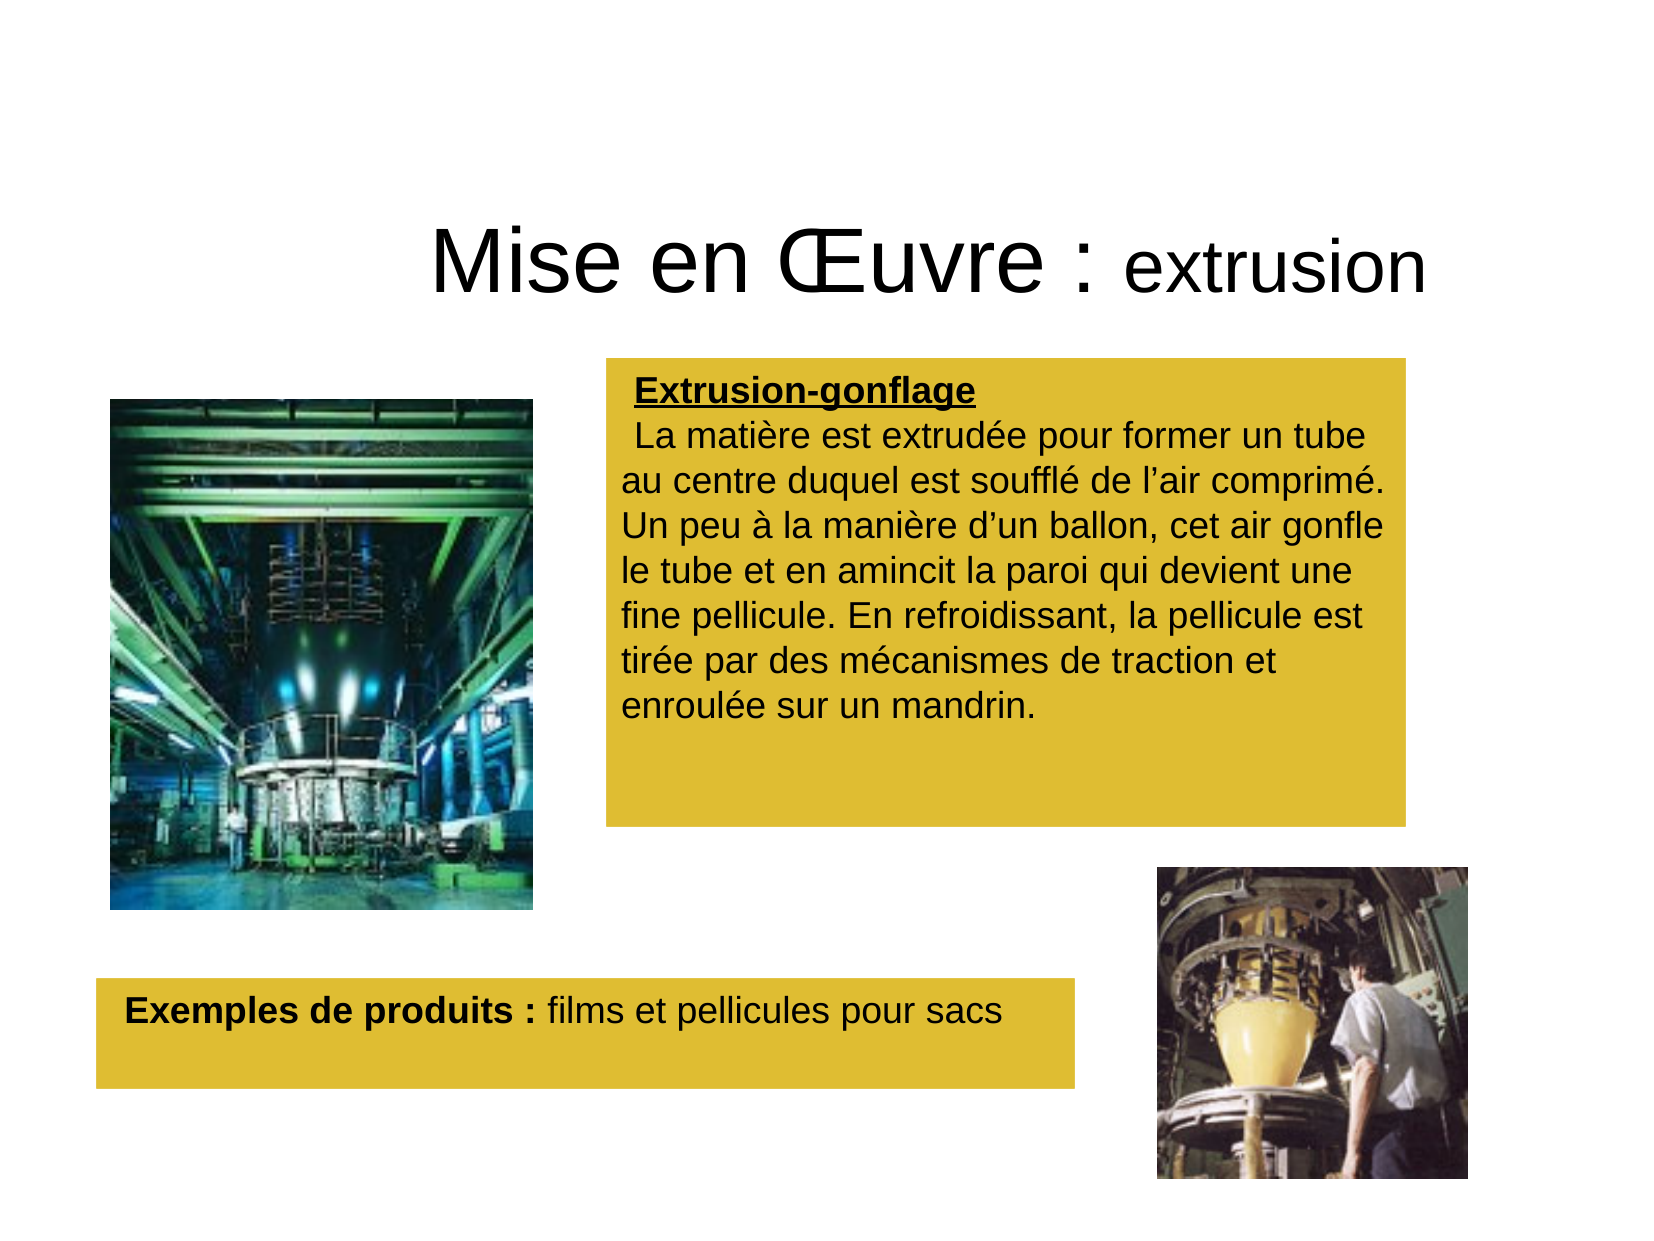

# Mise en Œuvre : extrusion
Extrusion-gonflage
La matière est extrudée pour former un tube au centre duquel est soufflé de l’air comprimé. Un peu à la manière d’un ballon, cet air gonfle le tube et en amincit la paroi qui devient une fine pellicule. En refroidissant, la pellicule est tirée par des mécanismes de traction et enroulée sur un mandrin.
Exemples de produits : films et pellicules pour sacs